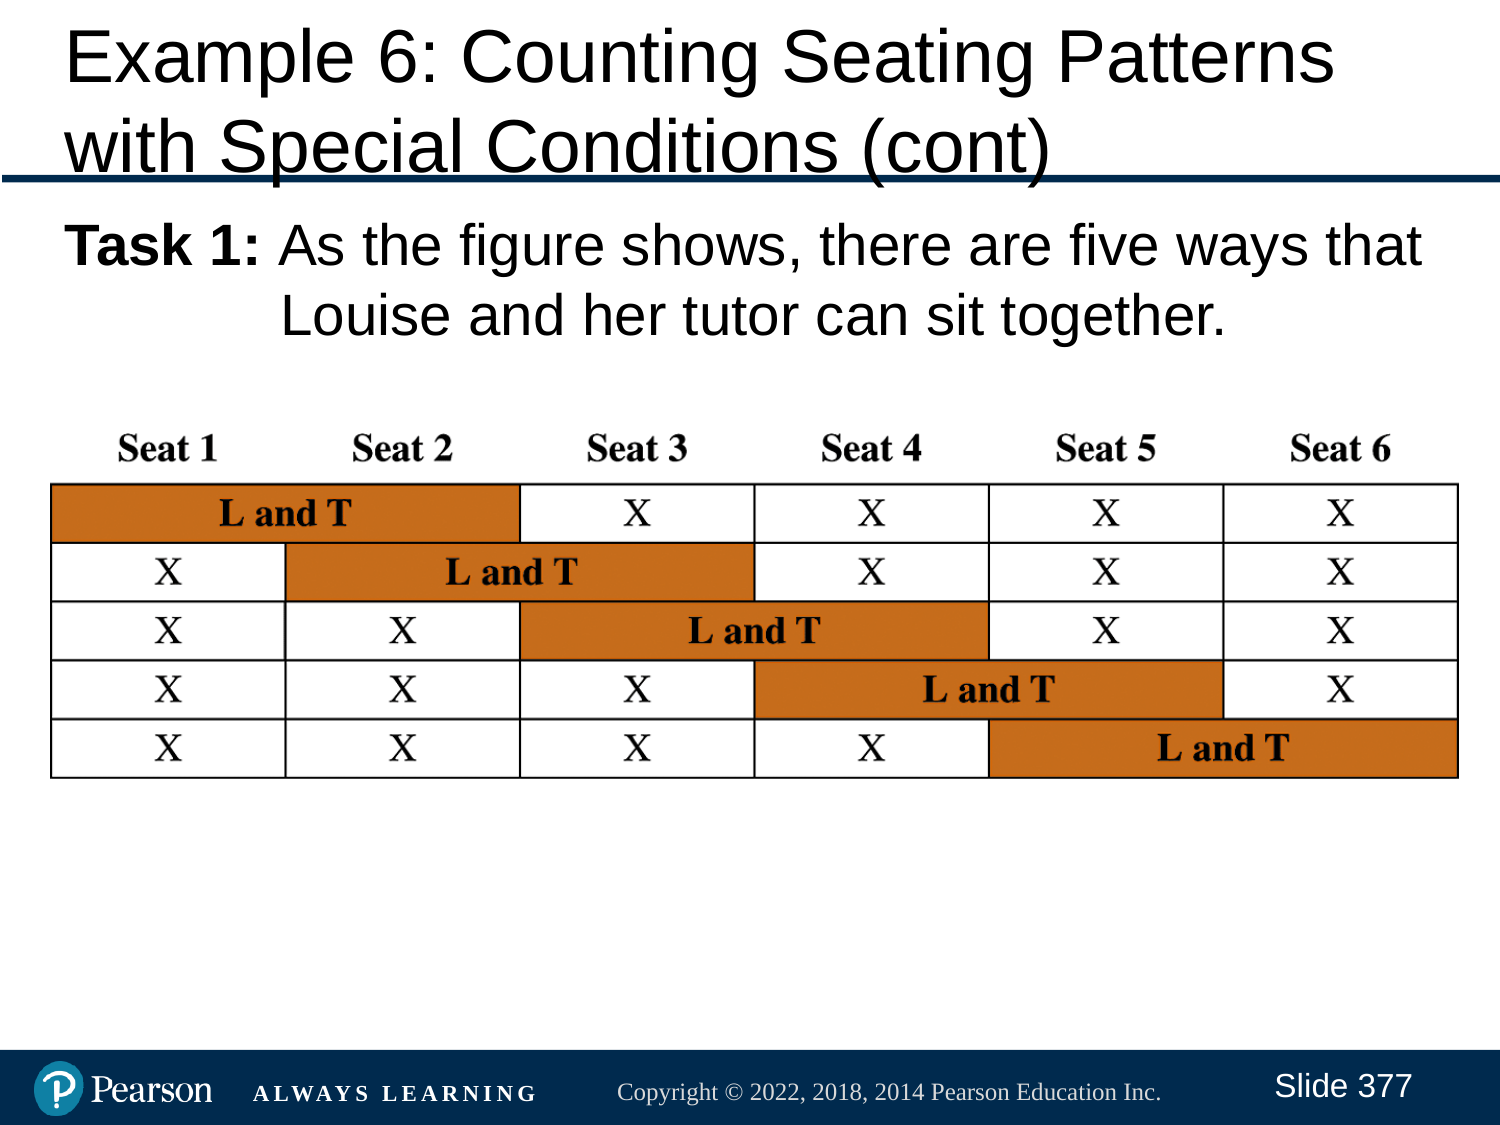

# Example 6: Counting Seating Patterns with Special Conditions (cont)
Task 1: As the figure shows, there are five ways that Louise and her tutor can sit together.